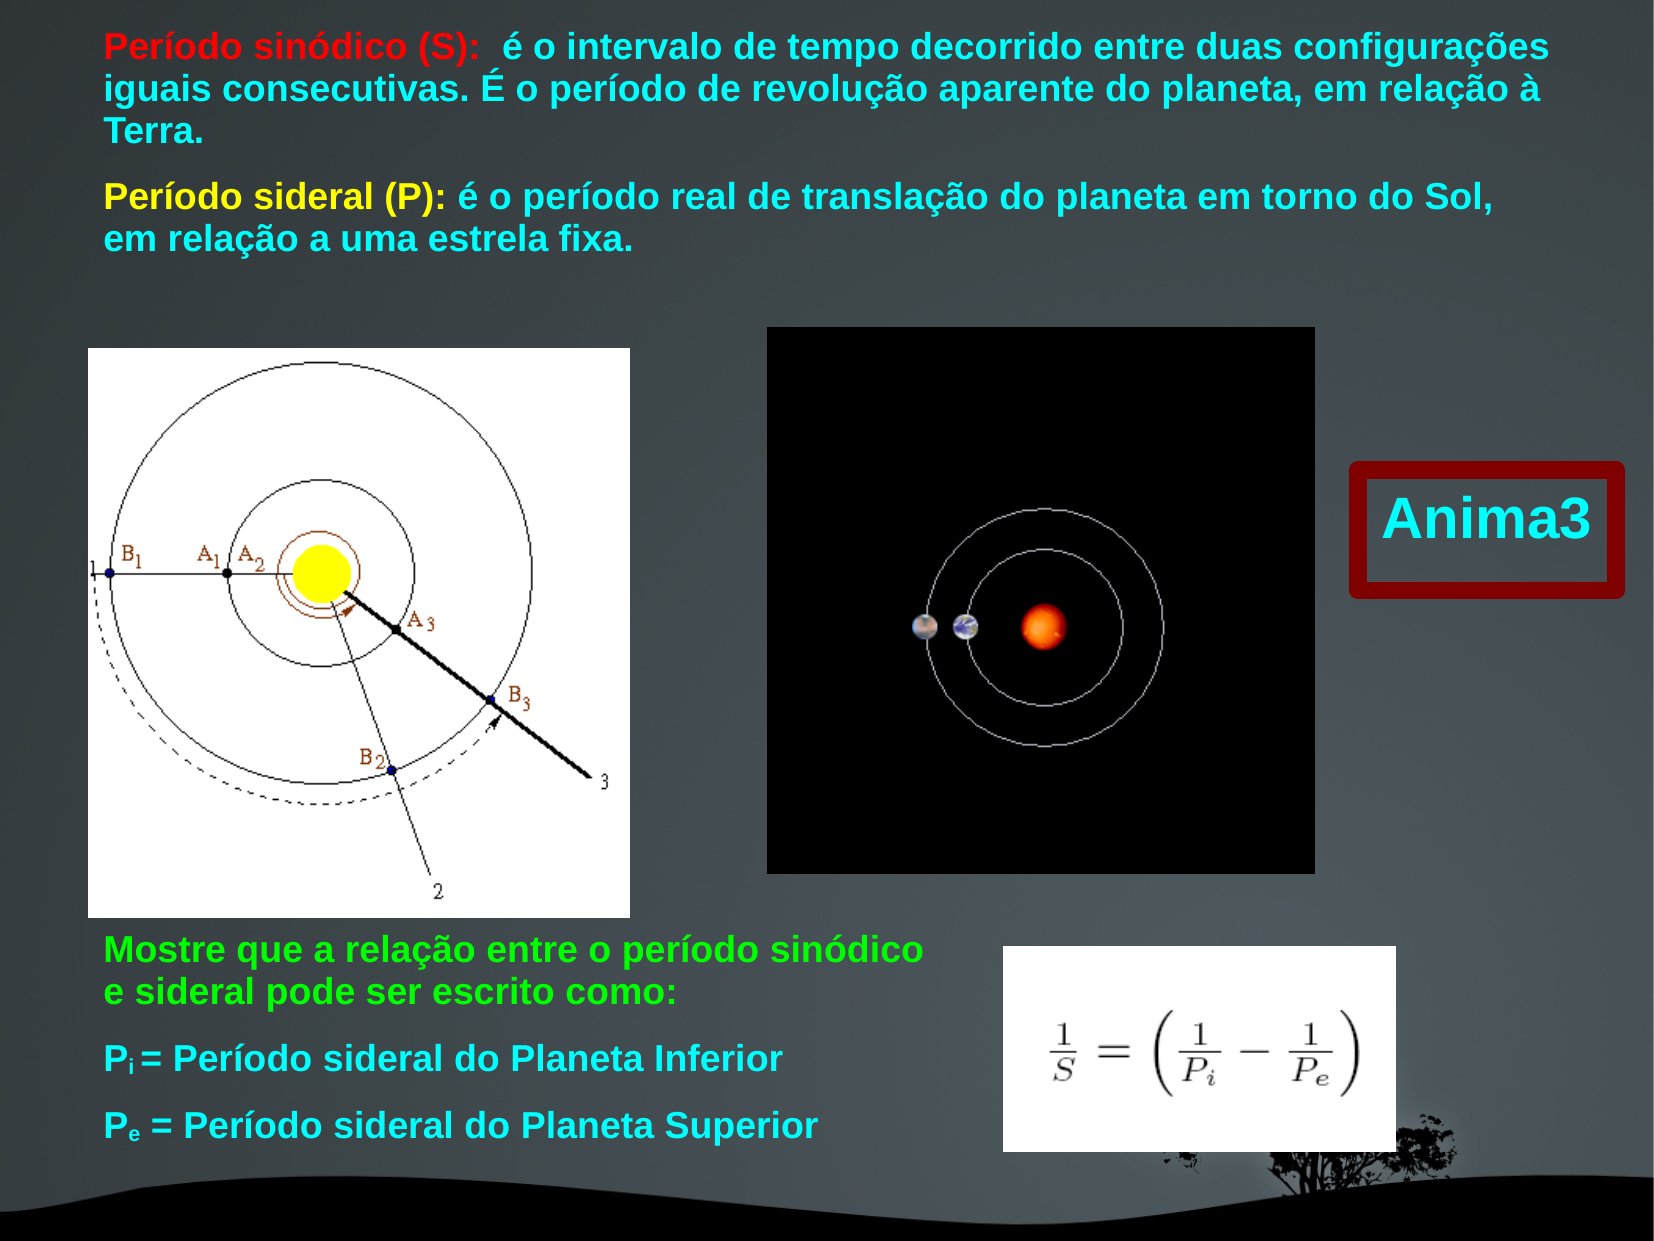

Período sinódico (S): é o intervalo de tempo decorrido entre duas configurações iguais consecutivas. É o período de revolução aparente do planeta, em relação à Terra.
Período sideral (P): é o período real de translação do planeta em torno do Sol, em relação a uma estrela fixa.
Anima3
Mostre que a relação entre o período sinódico e sideral pode ser escrito como:
Pi = Período sideral do Planeta Inferior
Pe = Período sideral do Planeta Superior